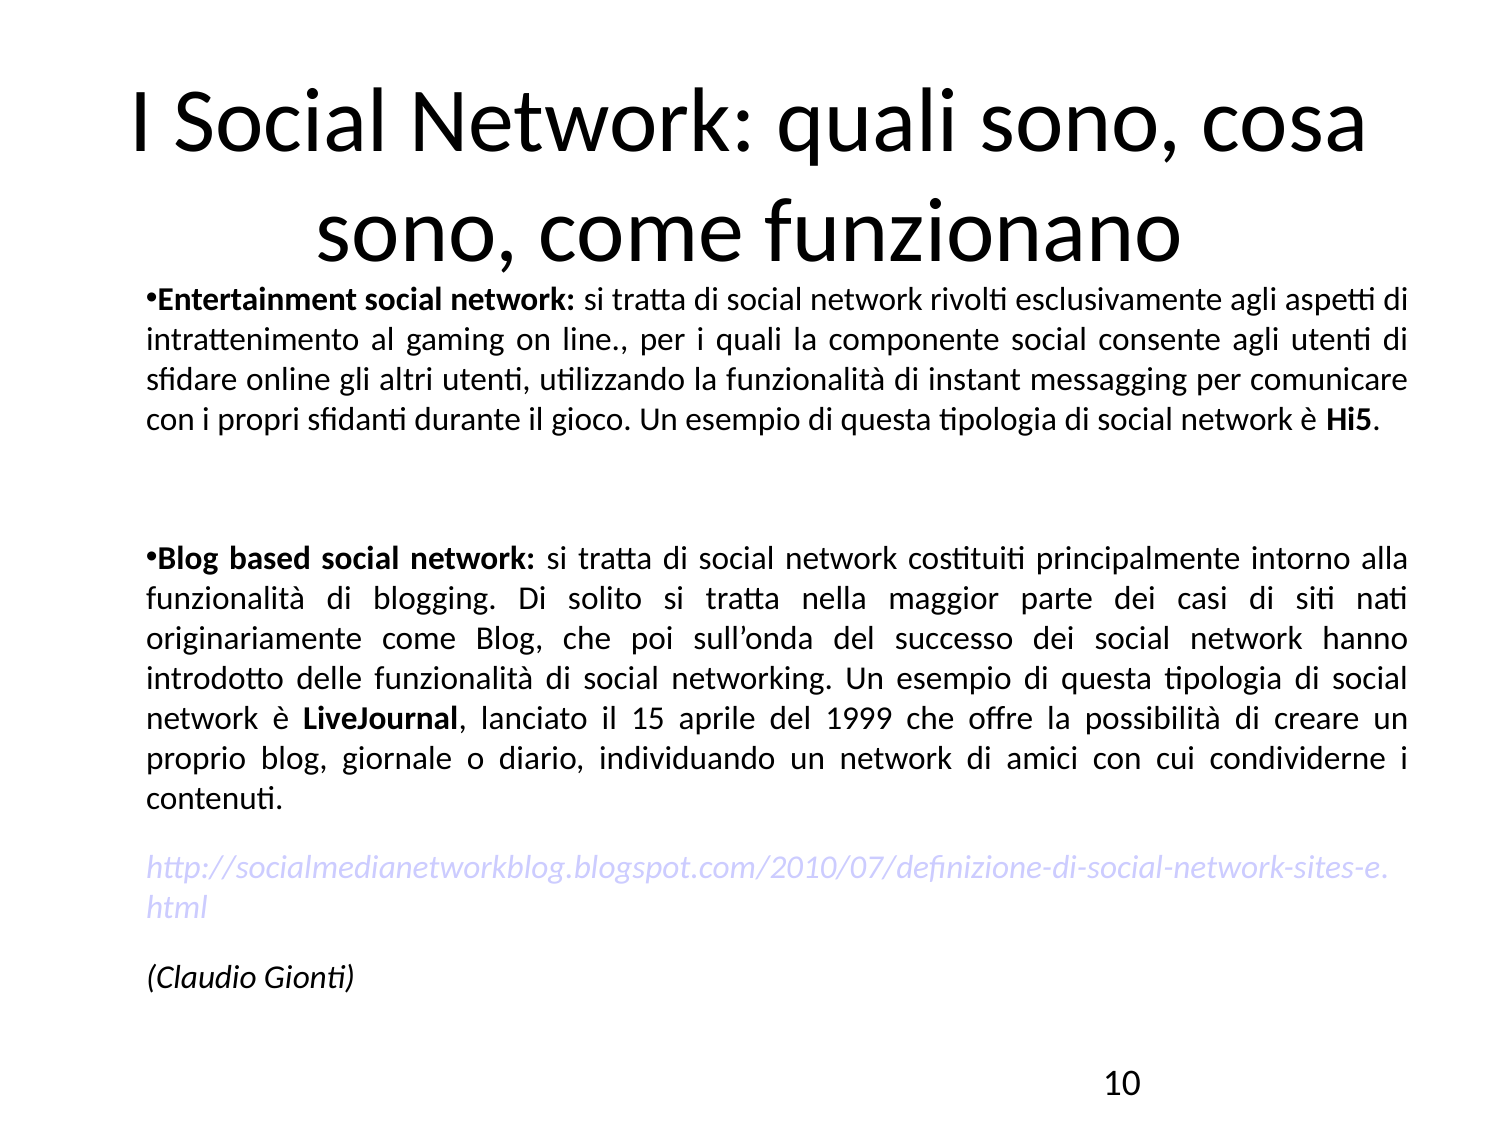

# I Social Network: quali sono, cosa sono, come funzionano
Entertainment social network: si tratta di social network rivolti esclusivamente agli aspetti di intrattenimento al gaming on line., per i quali la componente social consente agli utenti di sfidare online gli altri utenti, utilizzando la funzionalità di instant messagging per comunicare con i propri sfidanti durante il gioco. Un esempio di questa tipologia di social network è Hi5.
Blog based social network: si tratta di social network costituiti principalmente intorno alla funzionalità di blogging. Di solito si tratta nella maggior parte dei casi di siti nati originariamente come Blog, che poi sull’onda del successo dei social network hanno introdotto delle funzionalità di social networking. Un esempio di questa tipologia di social network è LiveJournal, lanciato il 15 aprile del 1999 che offre la possibilità di creare un proprio blog, giornale o diario, individuando un network di amici con cui condividerne i contenuti.
http://socialmedianetworkblog.blogspot.com/2010/07/definizione-di-social-network-sites-e.html
(Claudio Gionti)